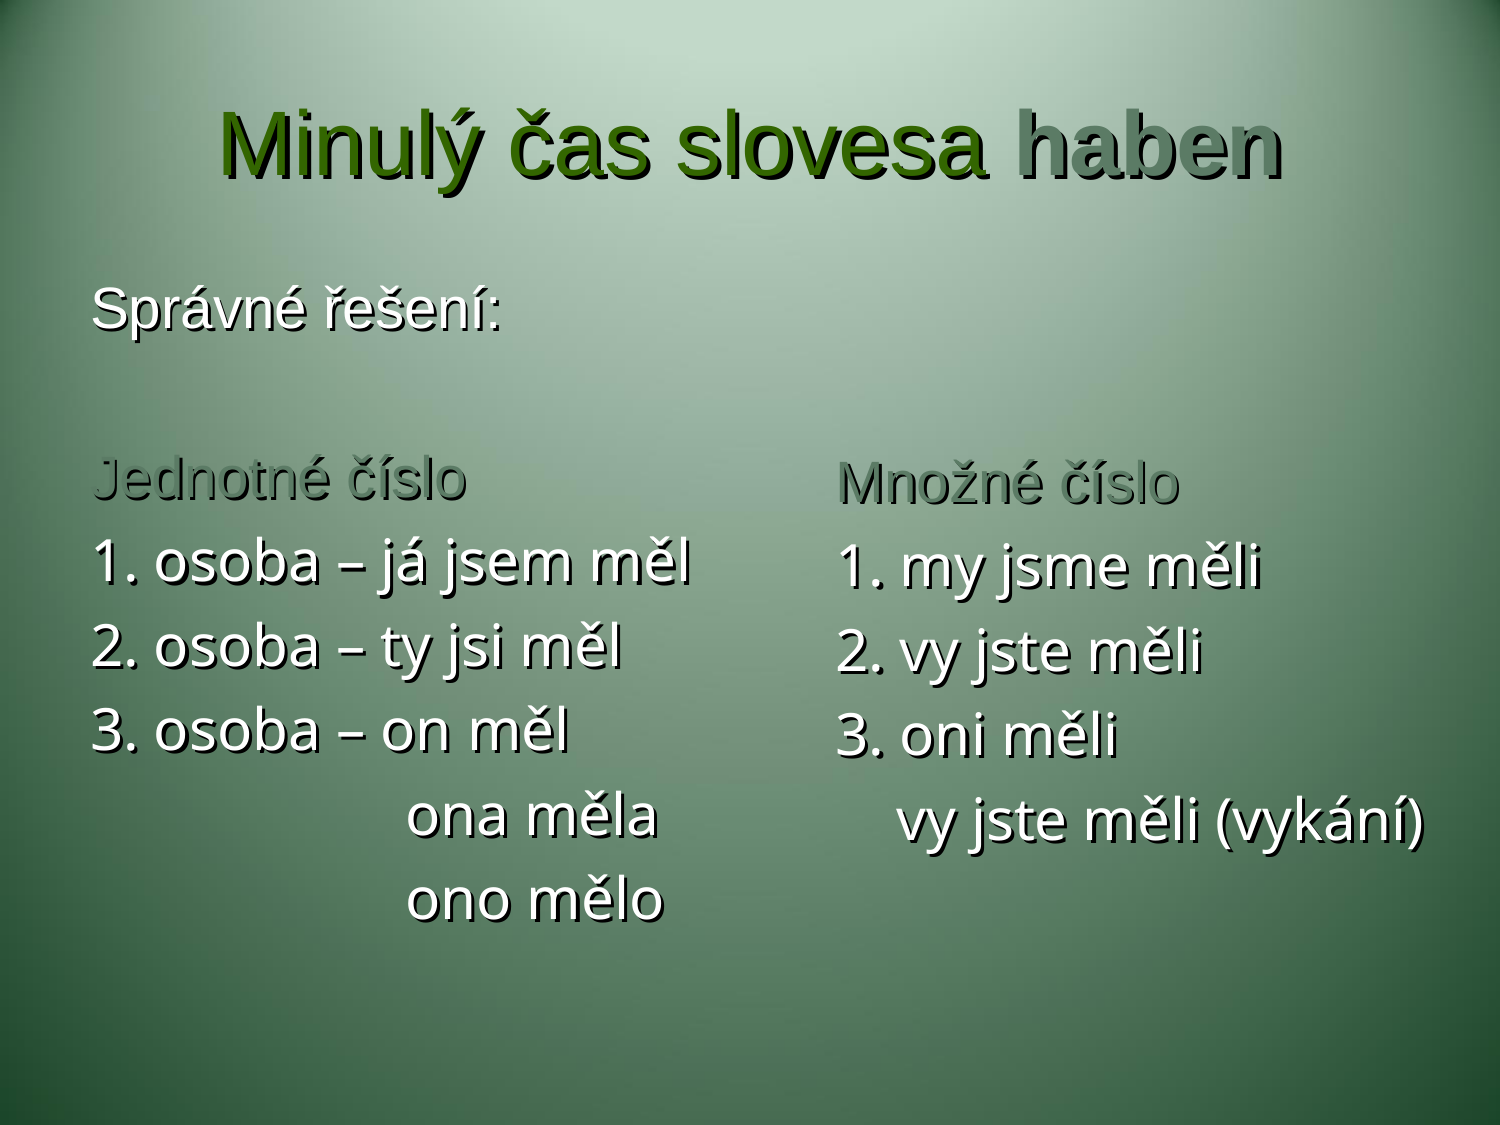

# Minulý čas slovesa haben
Správné řešení:
Jednotné číslo
1. osoba – já jsem měl
2. osoba – ty jsi měl
3. osoba – on měl
			 ona měla
			 ono mělo
Množné číslo
1. my jsme měli
2. vy jste měli
3. oni měli
 vy jste měli (vykání)